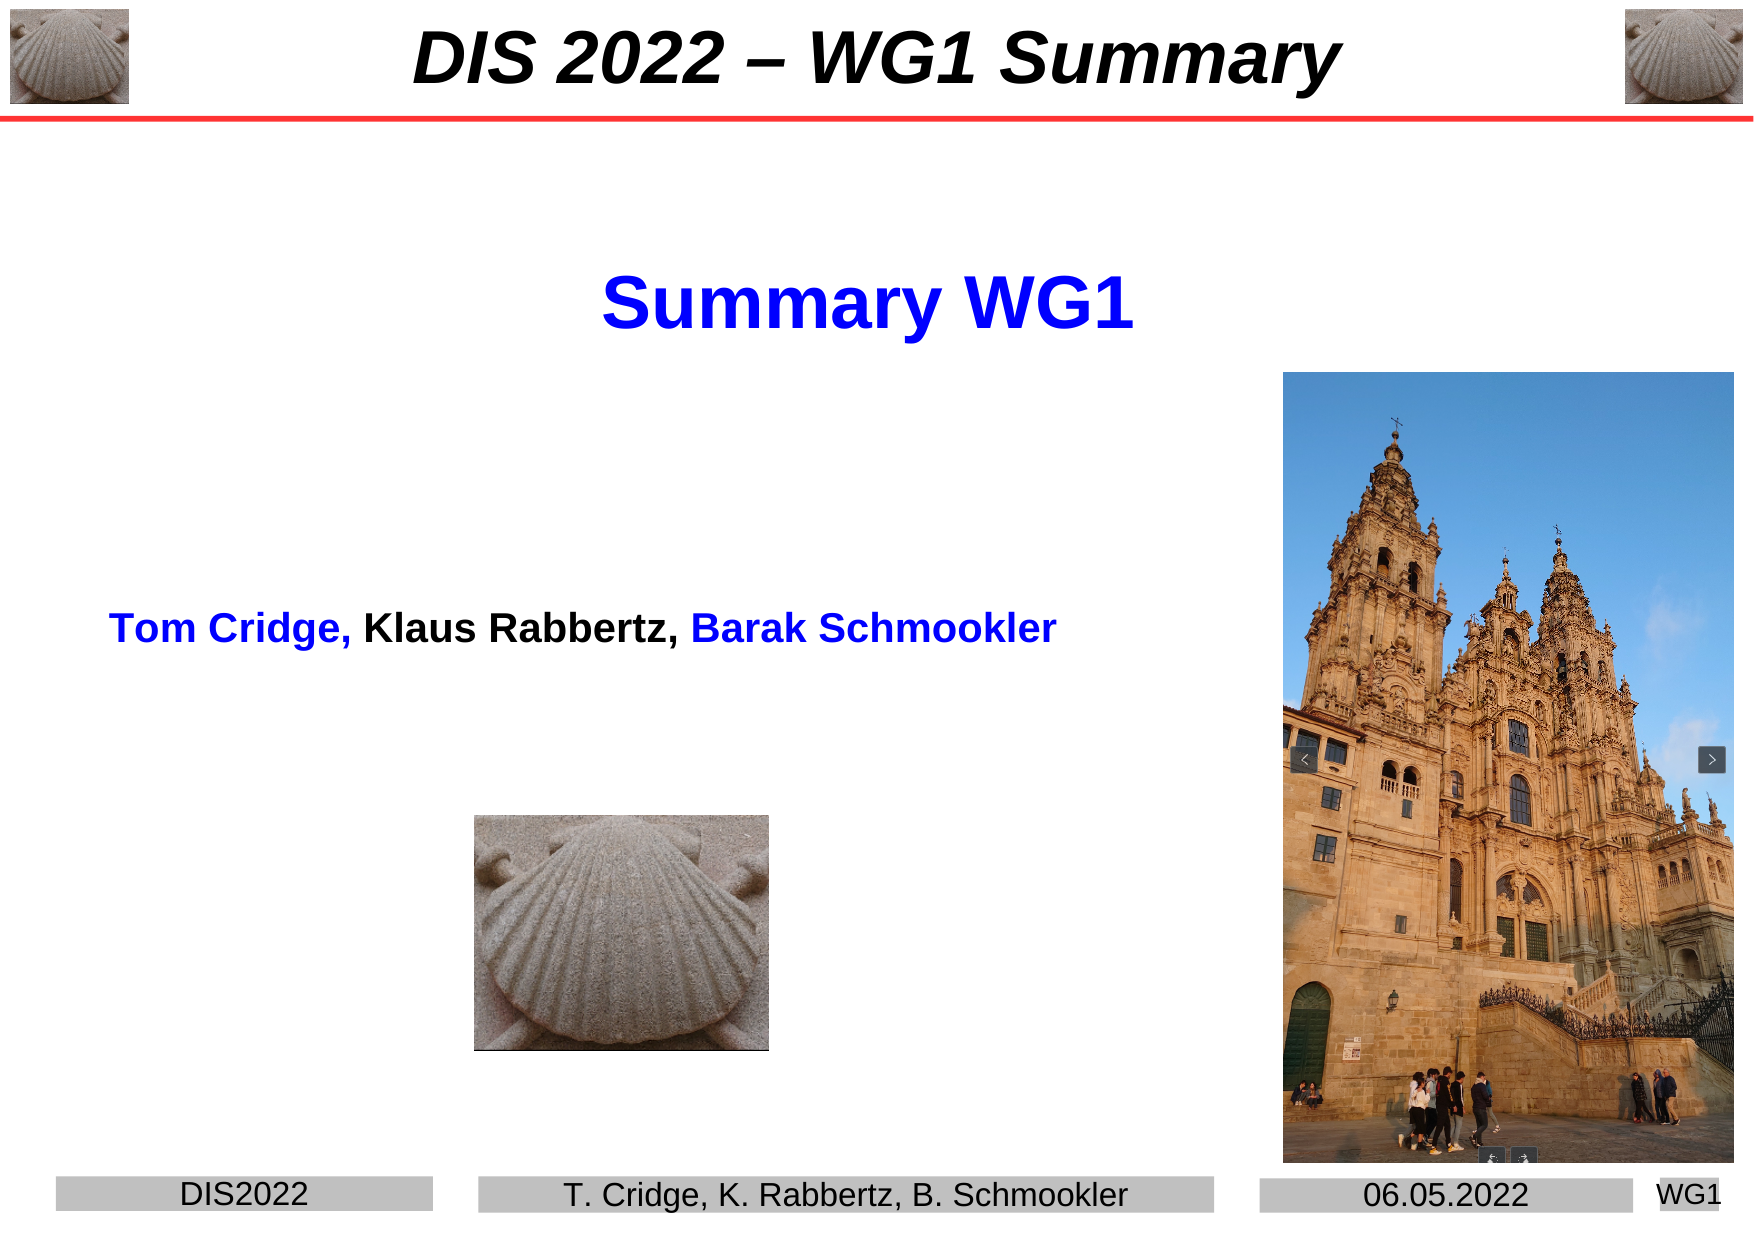

# DIS 2022 – WG1 Summary
Summary WG1
Tom Cridge, Klaus Rabbertz, Barak Schmookler
Klaus Rabbertz, KIT